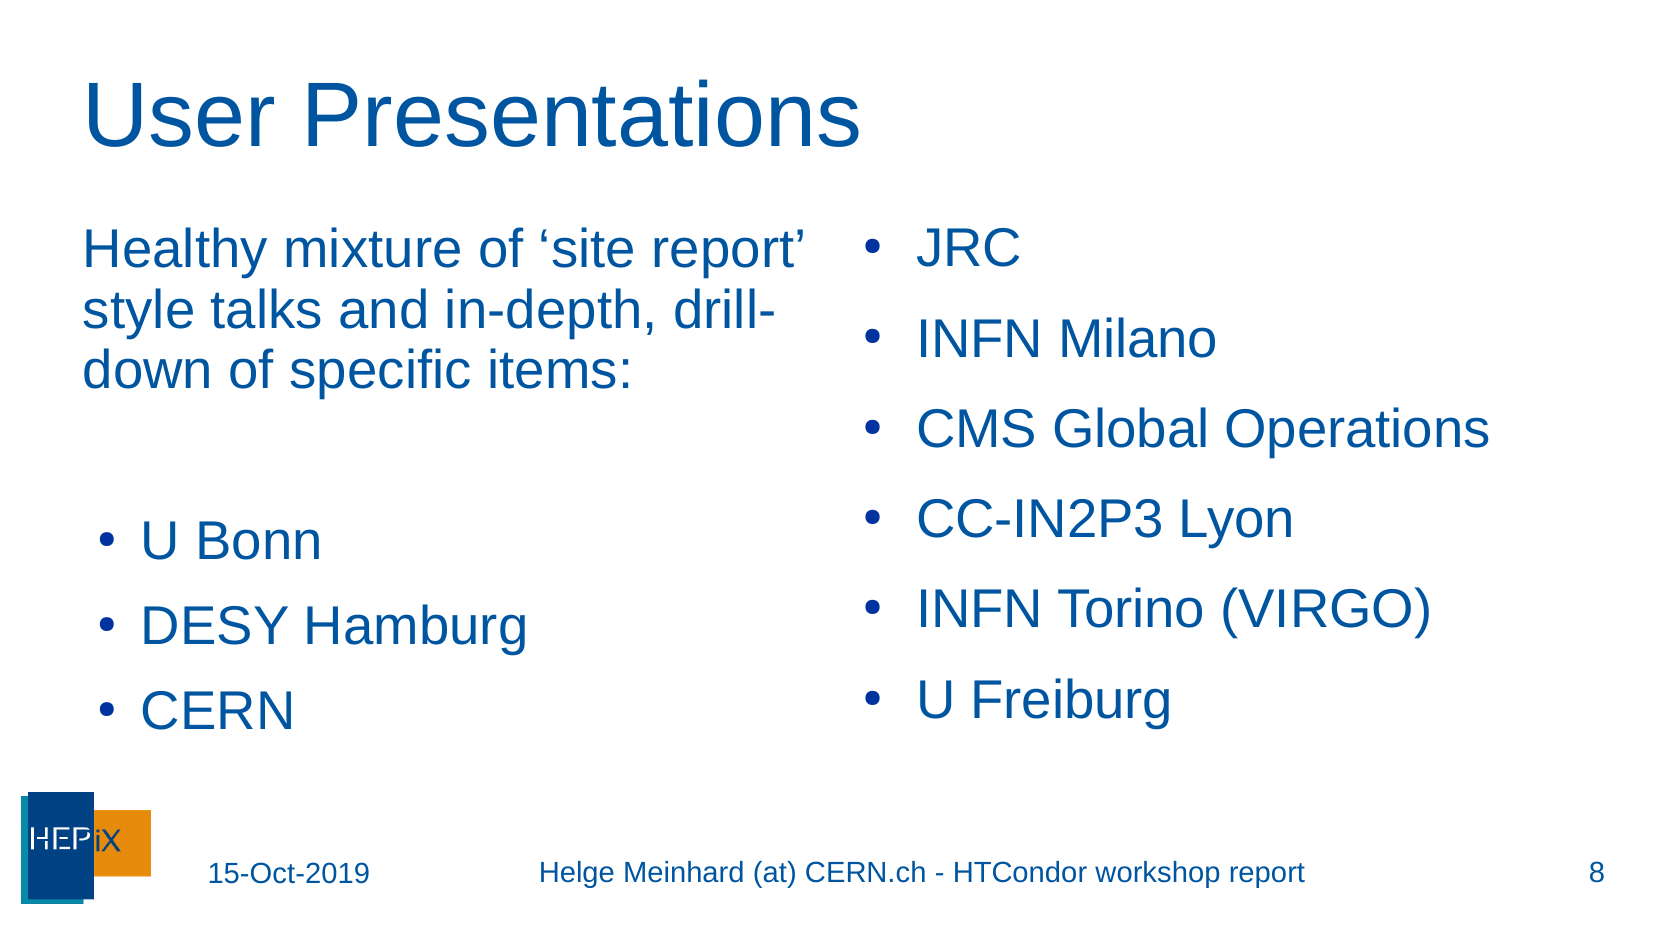

# User Presentations
Healthy mixture of ‘site report’ style talks and in-depth, drill-down of specific items:
U Bonn
DESY Hamburg
CERN
JRC
INFN Milano
CMS Global Operations
CC-IN2P3 Lyon
INFN Torino (VIRGO)
U Freiburg
Helge Meinhard (at) CERN.ch - HTCondor workshop report
8
15-Oct-2019